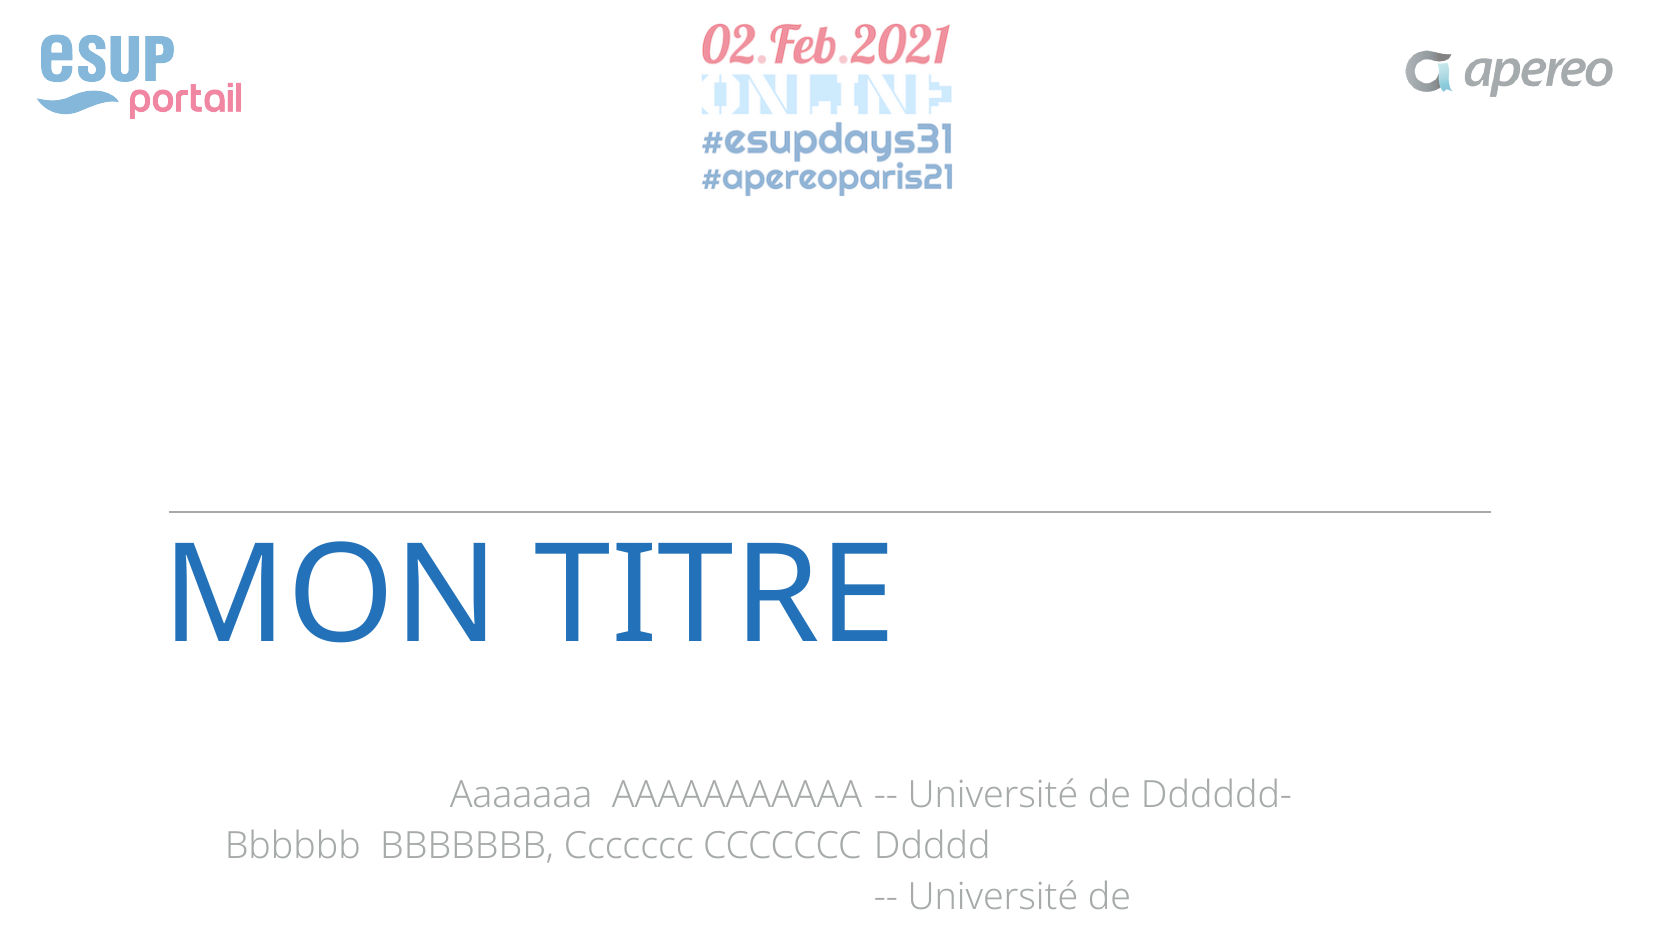

MON TITRE
Aaaaaaa AAAAAAAAAAA
Bbbbbb BBBBBBB, Ccccccc CCCCCCC
-- Université de Dddddd-Ddddd
-- Université de Eeeeeeeeeeeeeeeeee